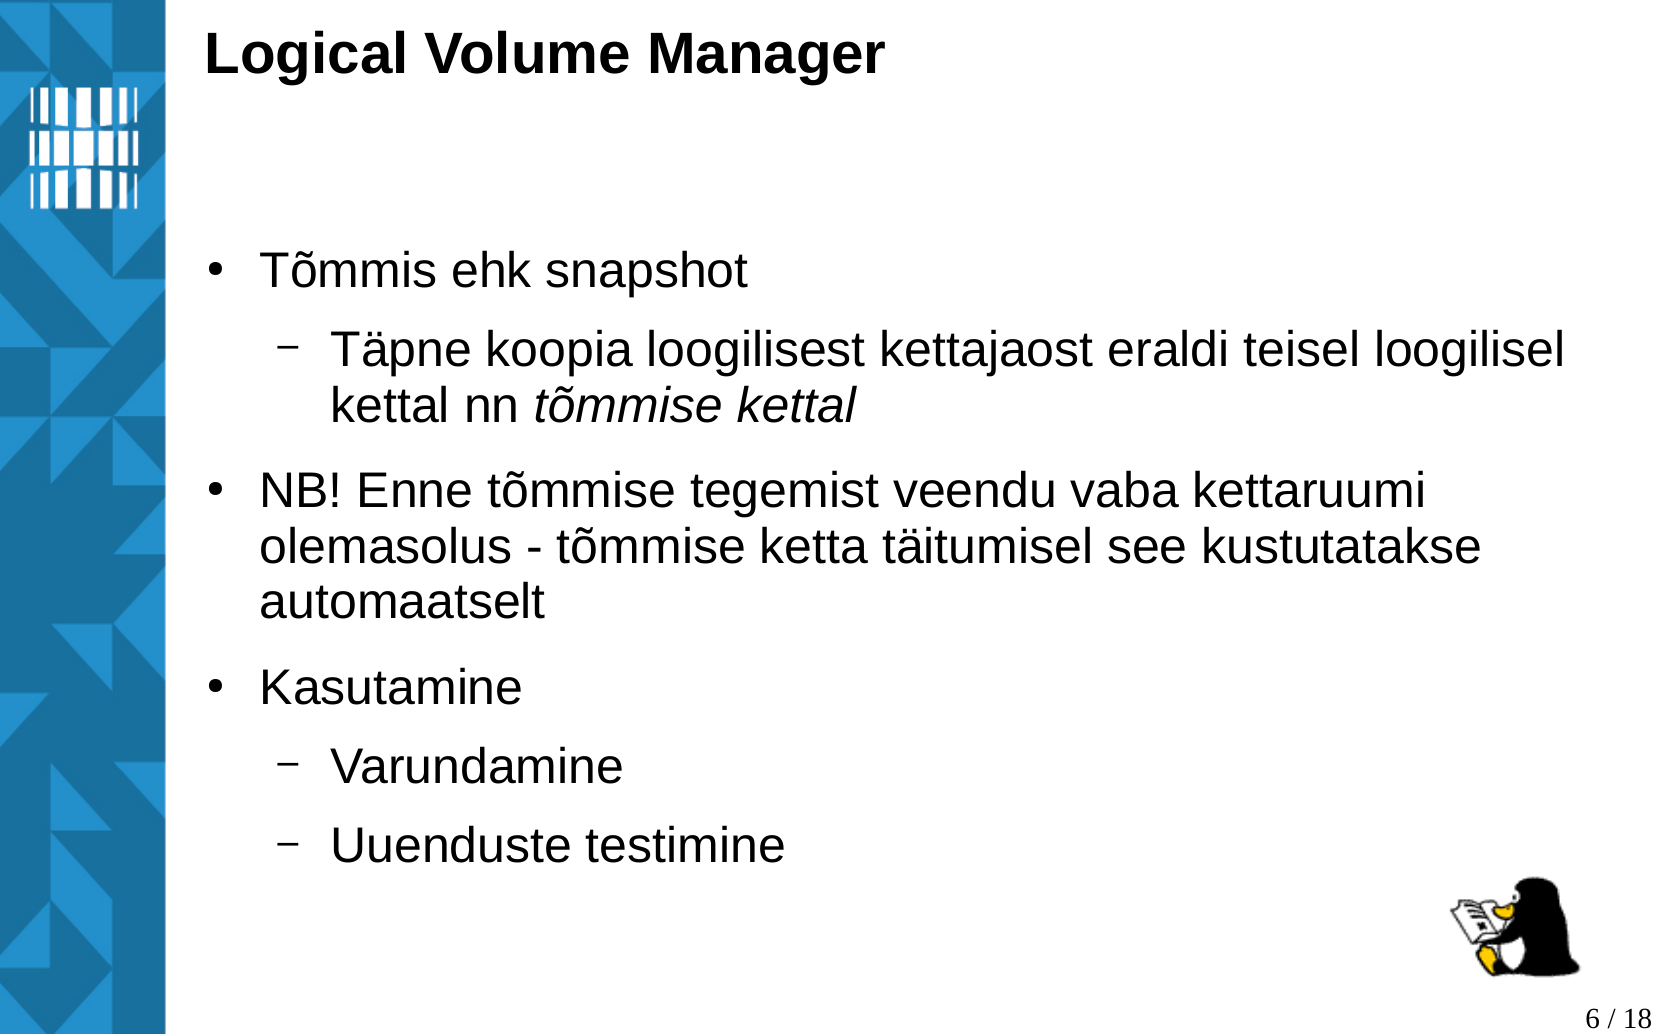

# Logical Volume Manager
Tõmmis ehk snapshot
Täpne koopia loogilisest kettajaost eraldi teisel loogilisel kettal nn tõmmise kettal
NB! Enne tõmmise tegemist veendu vaba kettaruumi olemasolus - tõmmise ketta täitumisel see kustutatakse automaatselt
Kasutamine
Varundamine
Uuenduste testimine